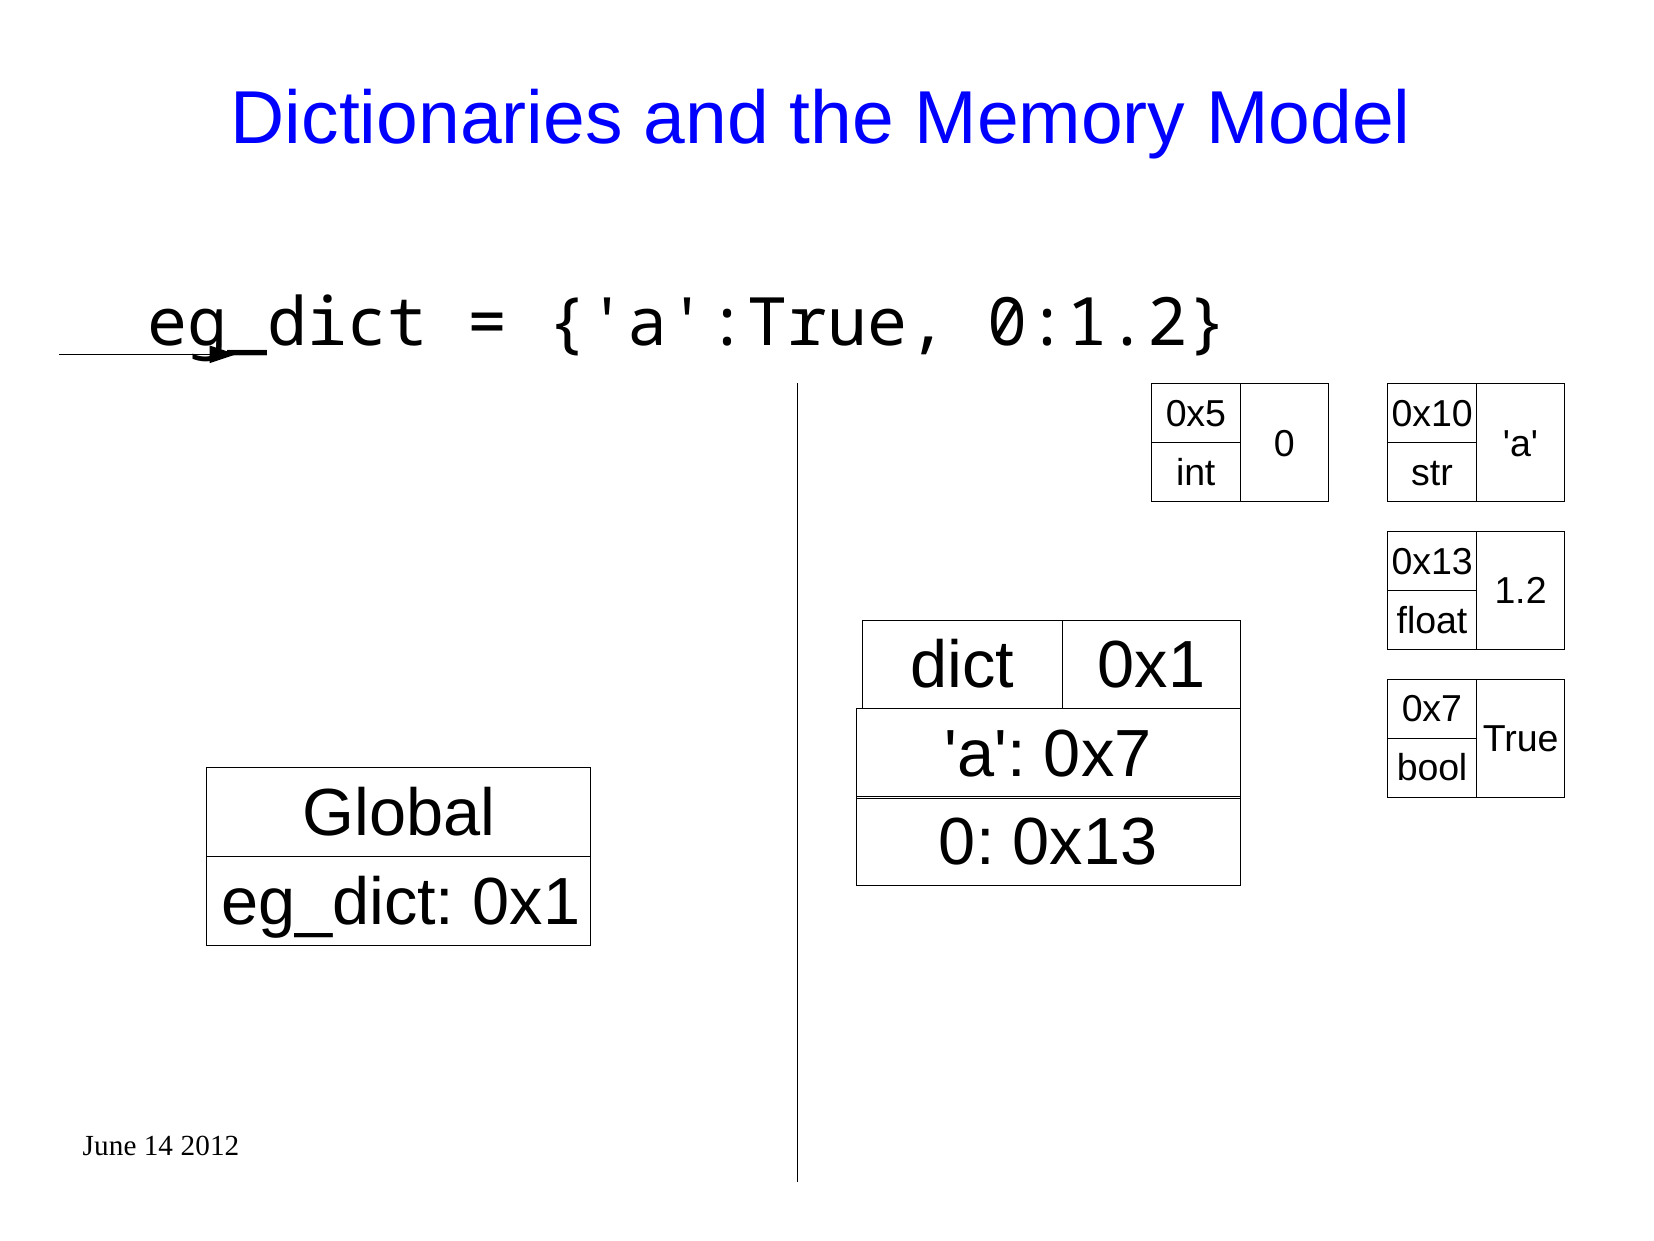

# Dictionaries and the Memory Model
eg_dict = {'a':True, 0:1.2}
0x5
0
0x10
'a'
int
str
0x13
1.2
float
dict
0x1
0x7
True
'a': 0x7
bool
Global
0: 0x13
eg_dict: 0x1
June 14 2012